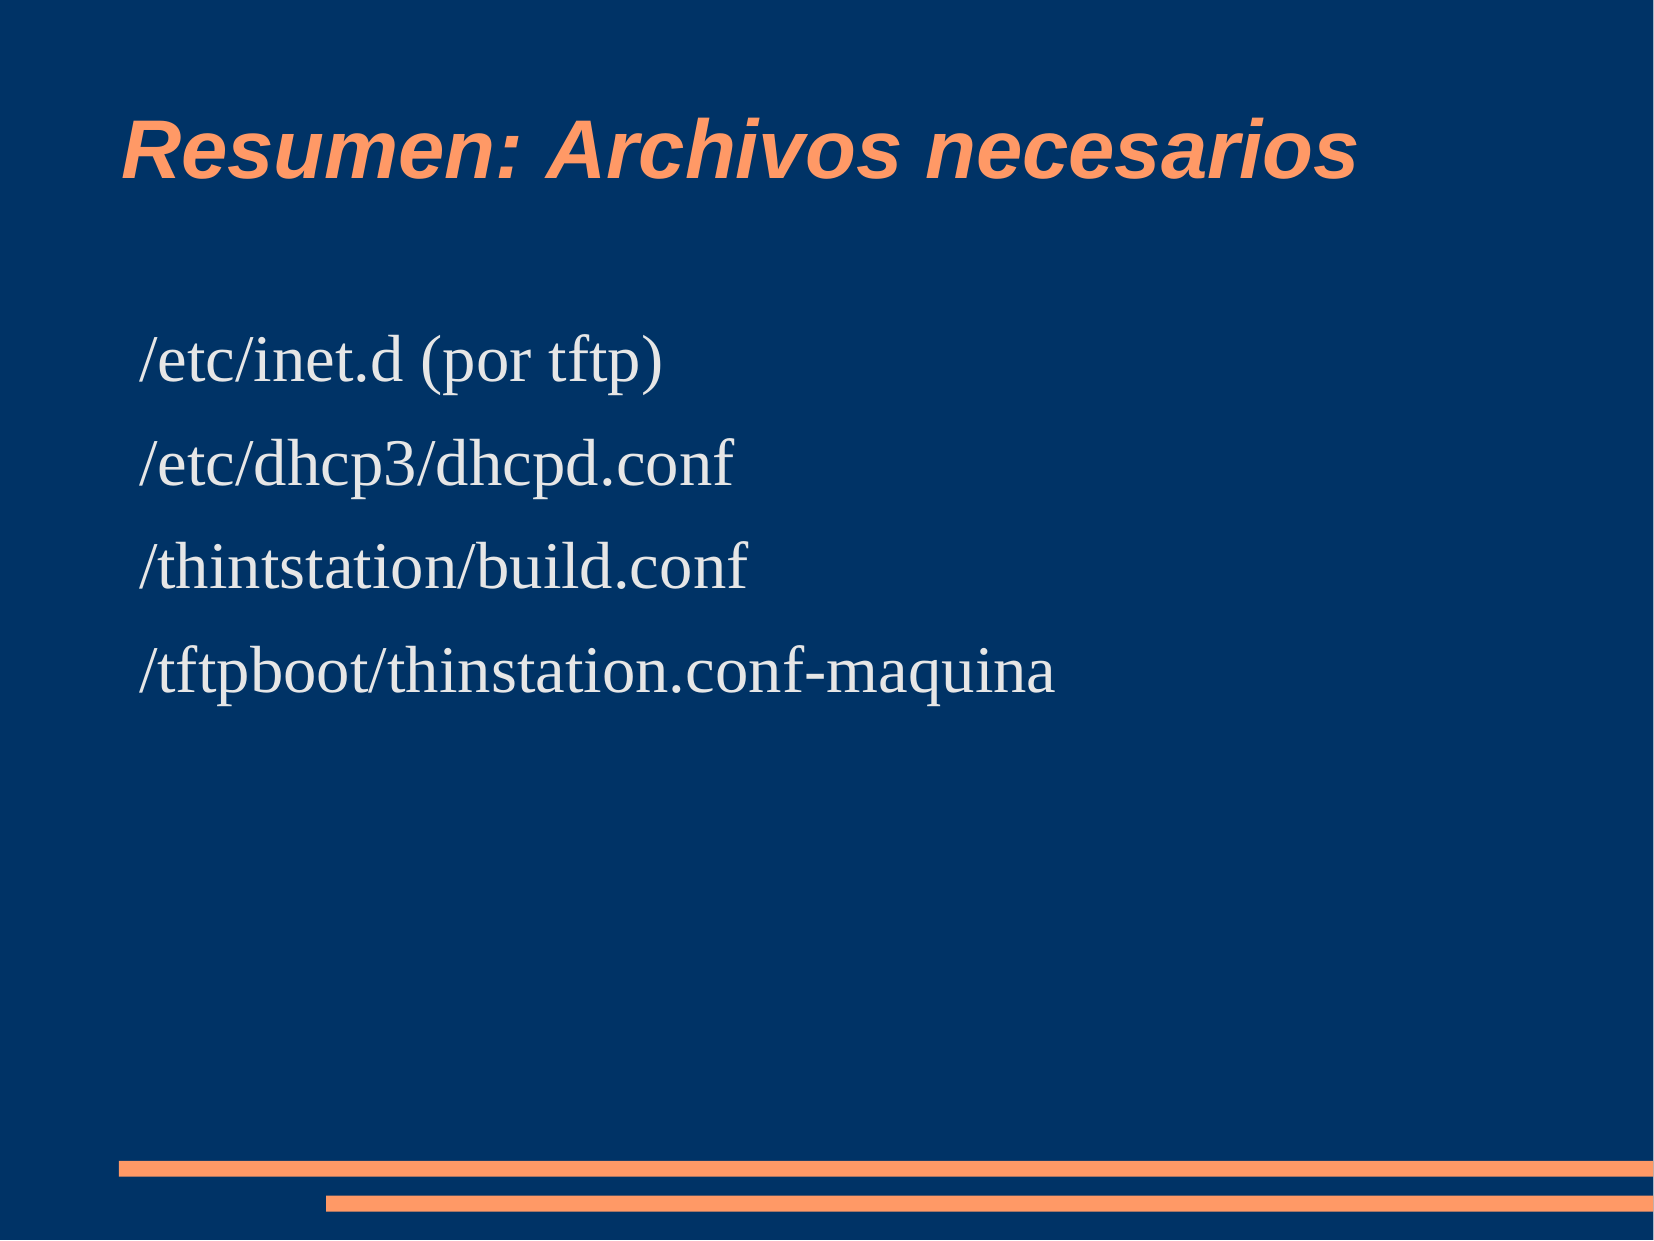

# Resumen: Archivos necesarios
/etc/inet.d (por tftp)
/etc/dhcp3/dhcpd.conf
/thintstation/build.conf
/tftpboot/thinstation.conf-maquina